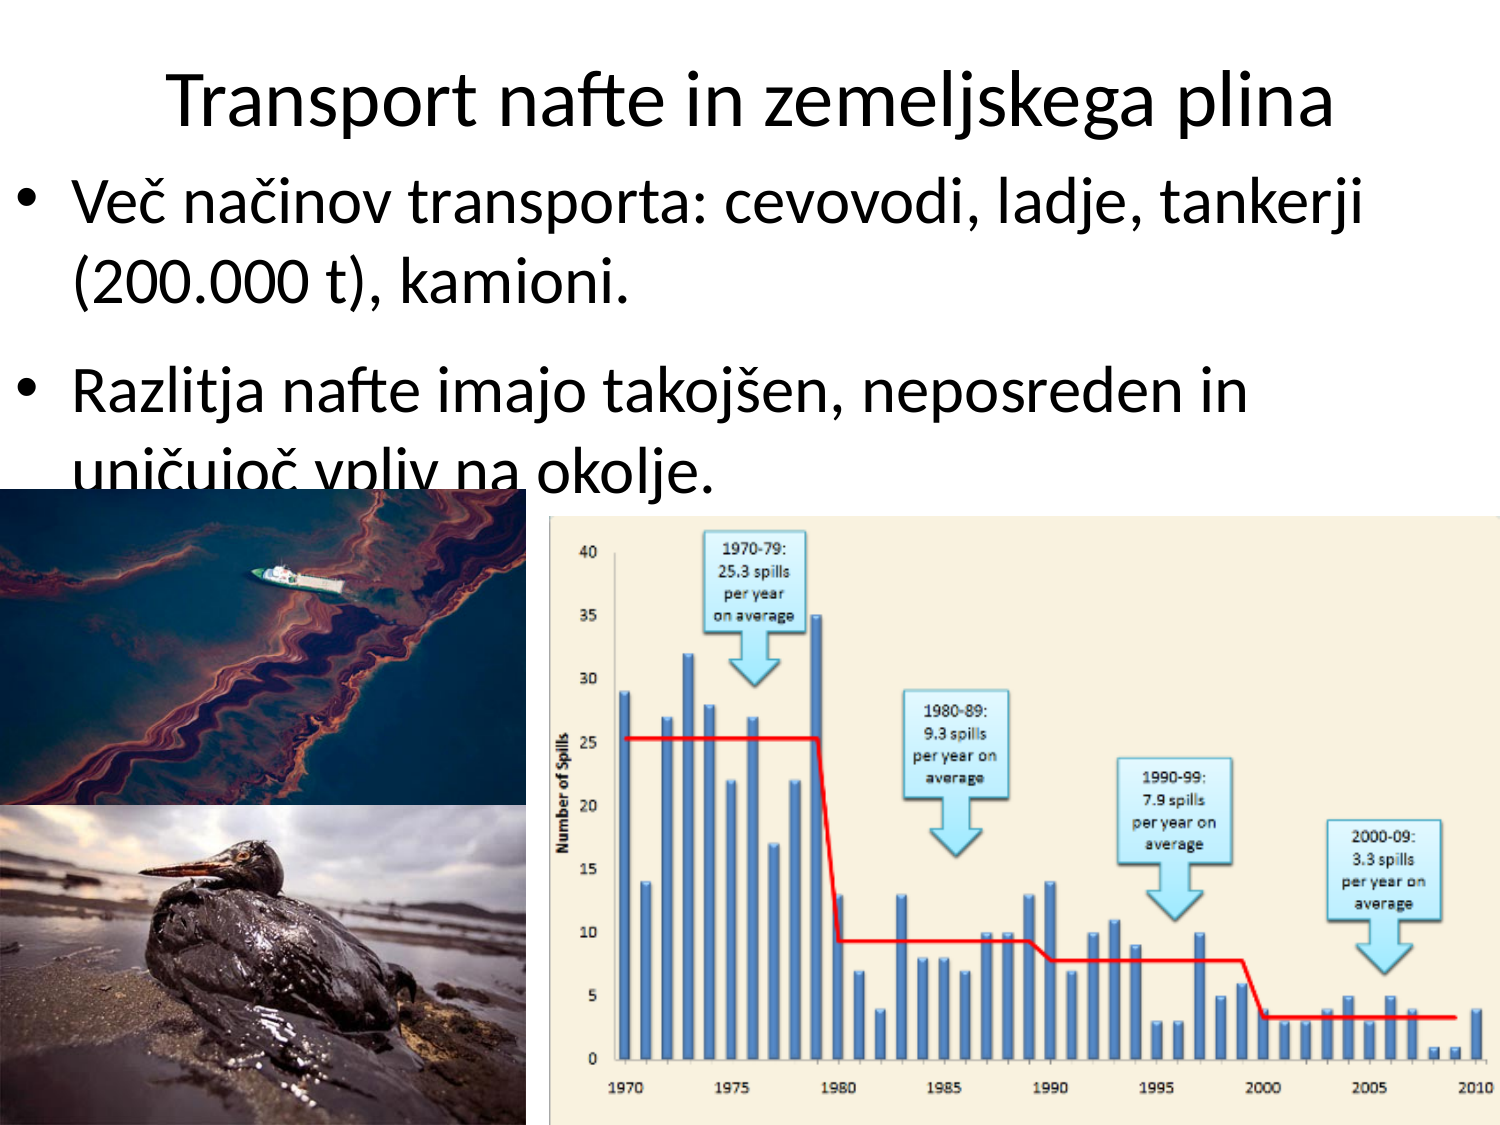

# Transport nafte in zemeljskega plina
Več načinov transporta: cevovodi, ladje, tankerji (200.000 t), kamioni.
Razlitja nafte imajo takojšen, neposreden in uničujoč vpliv na okolje.